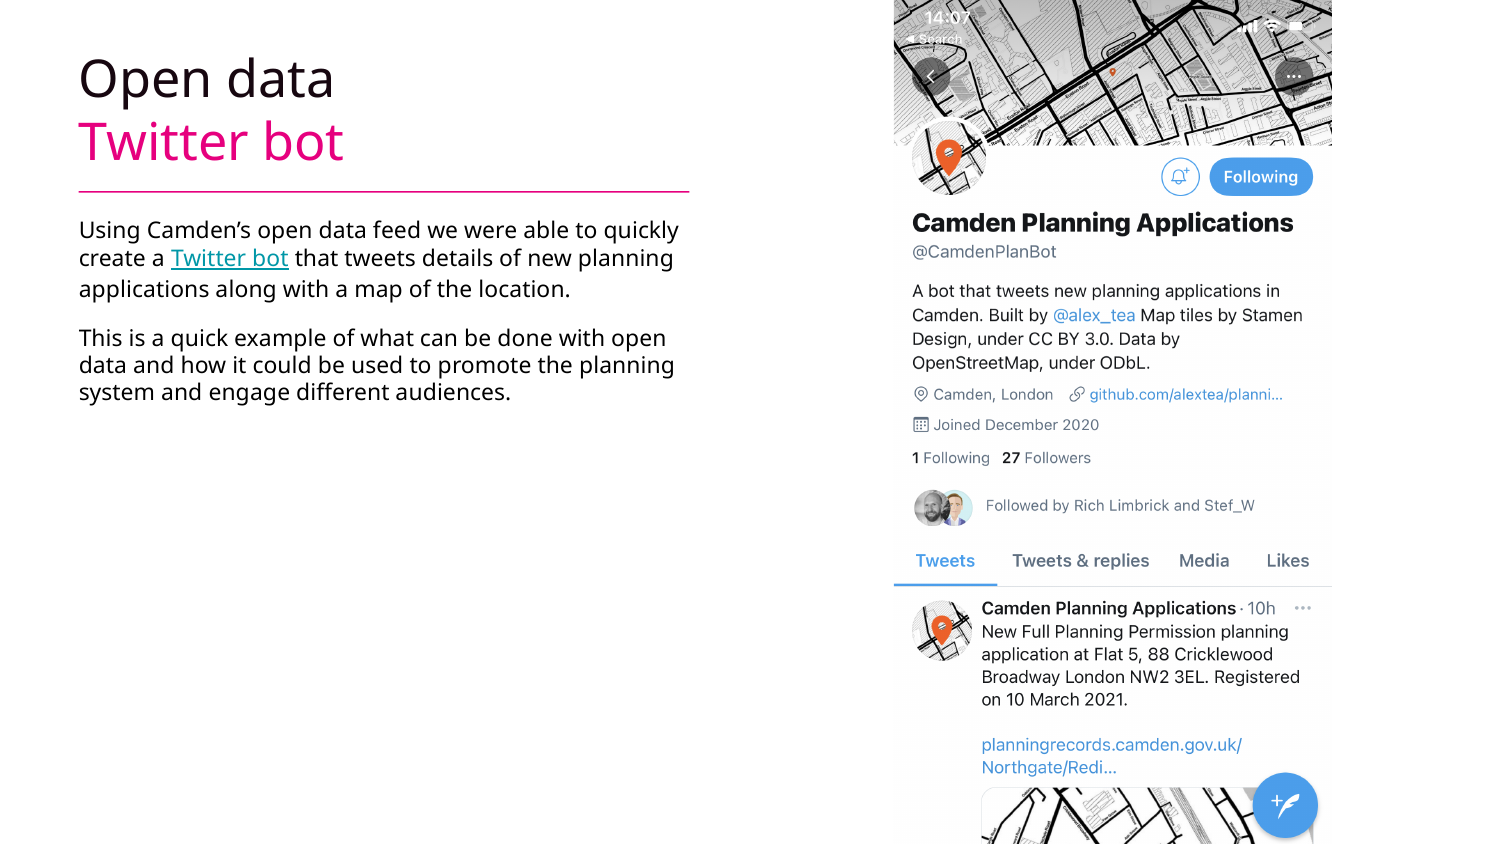

Open data
Twitter bot
Using Camden’s open data feed we were able to quickly create a Twitter bot that tweets details of new planning applications along with a map of the location.
This is a quick example of what can be done with open data and how it could be used to promote the planning system and engage different audiences.